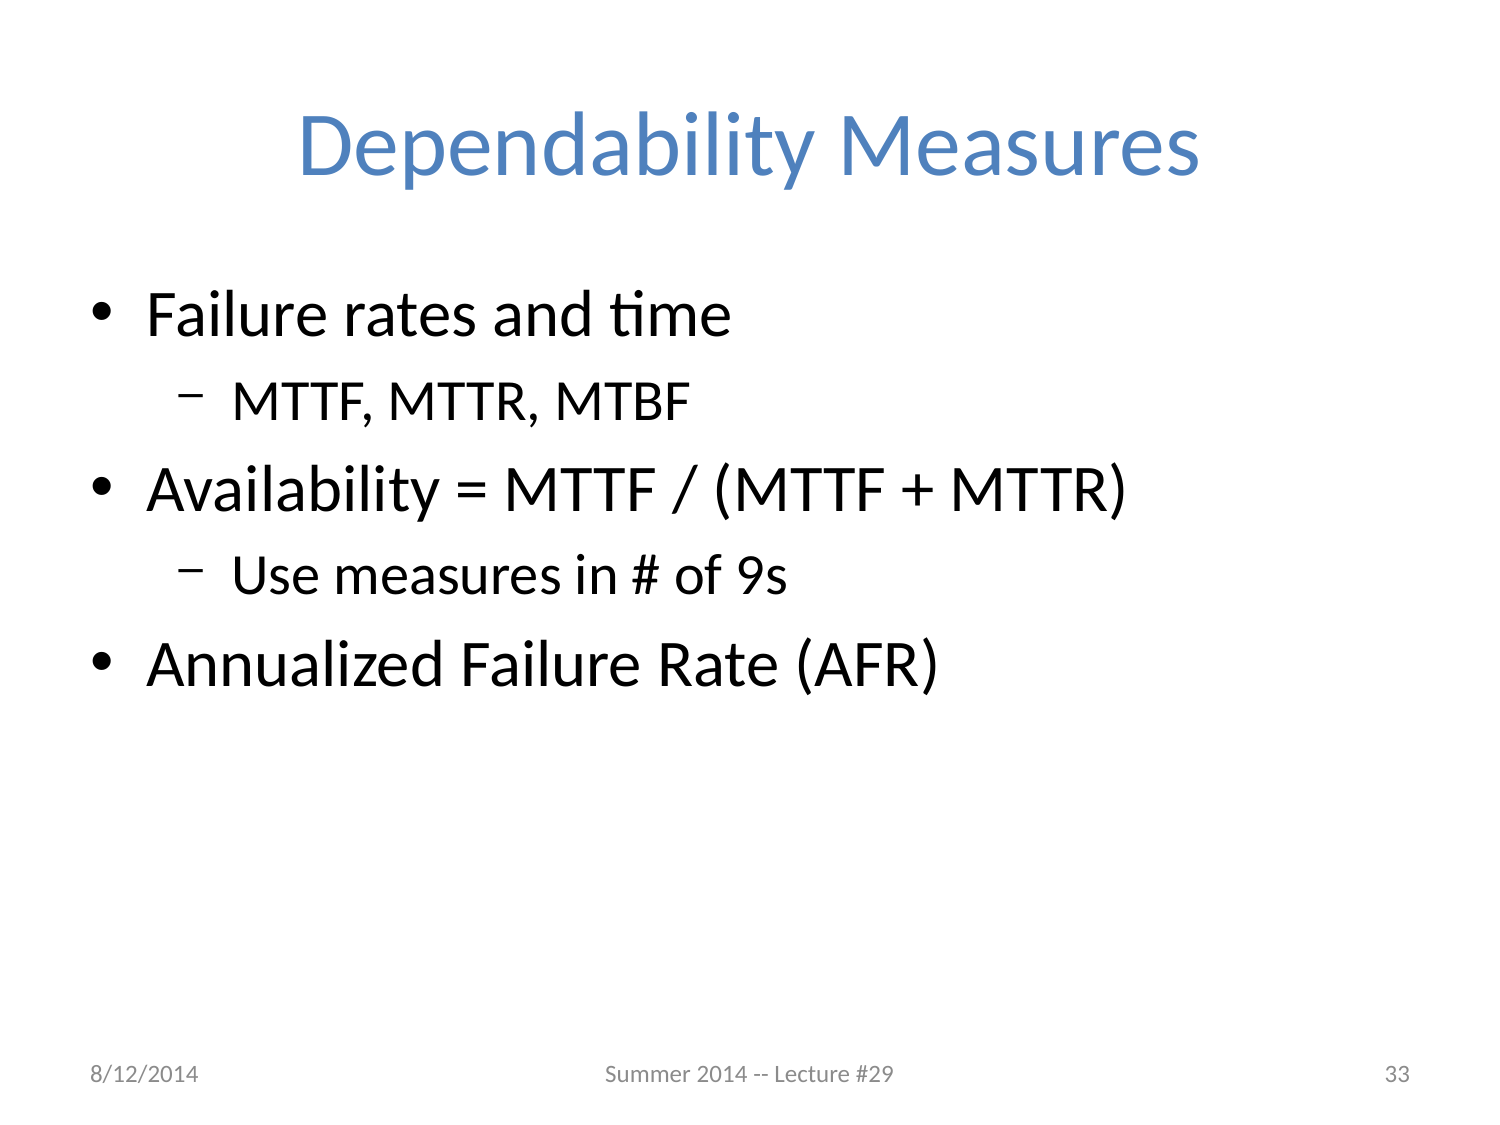

# Dependability Measures
Failure rates and time
MTTF, MTTR, MTBF
Availability = MTTF / (MTTF + MTTR)
Use measures in # of 9s
Annualized Failure Rate (AFR)
8/12/2014
Summer 2014 -- Lecture #29